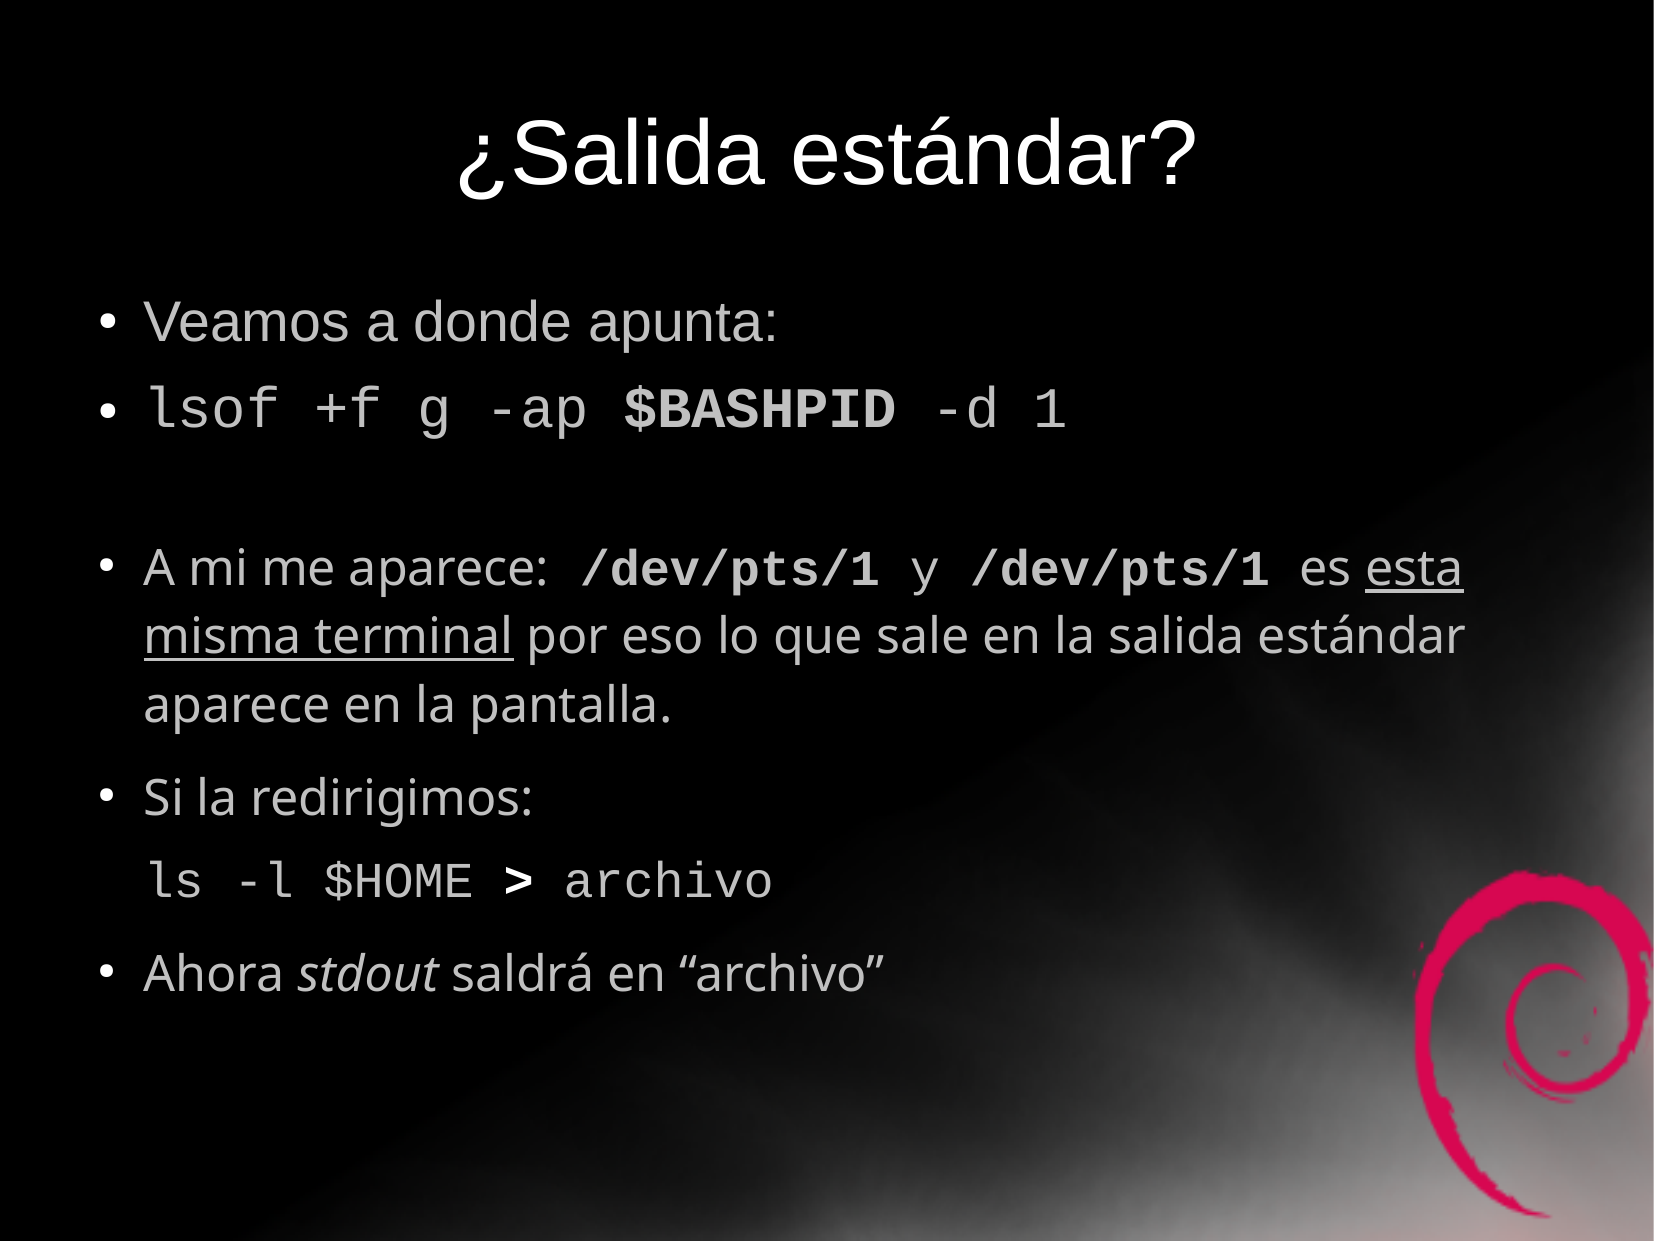

# ¿Salida estándar?
Veamos a donde apunta:
lsof +f g -ap $BASHPID -d 1
A mi me aparece: /dev/pts/1 y /dev/pts/1 es esta misma terminal por eso lo que sale en la salida estándar aparece en la pantalla.
Si la redirigimos:
ls -l $HOME > archivo
Ahora stdout saldrá en “archivo”